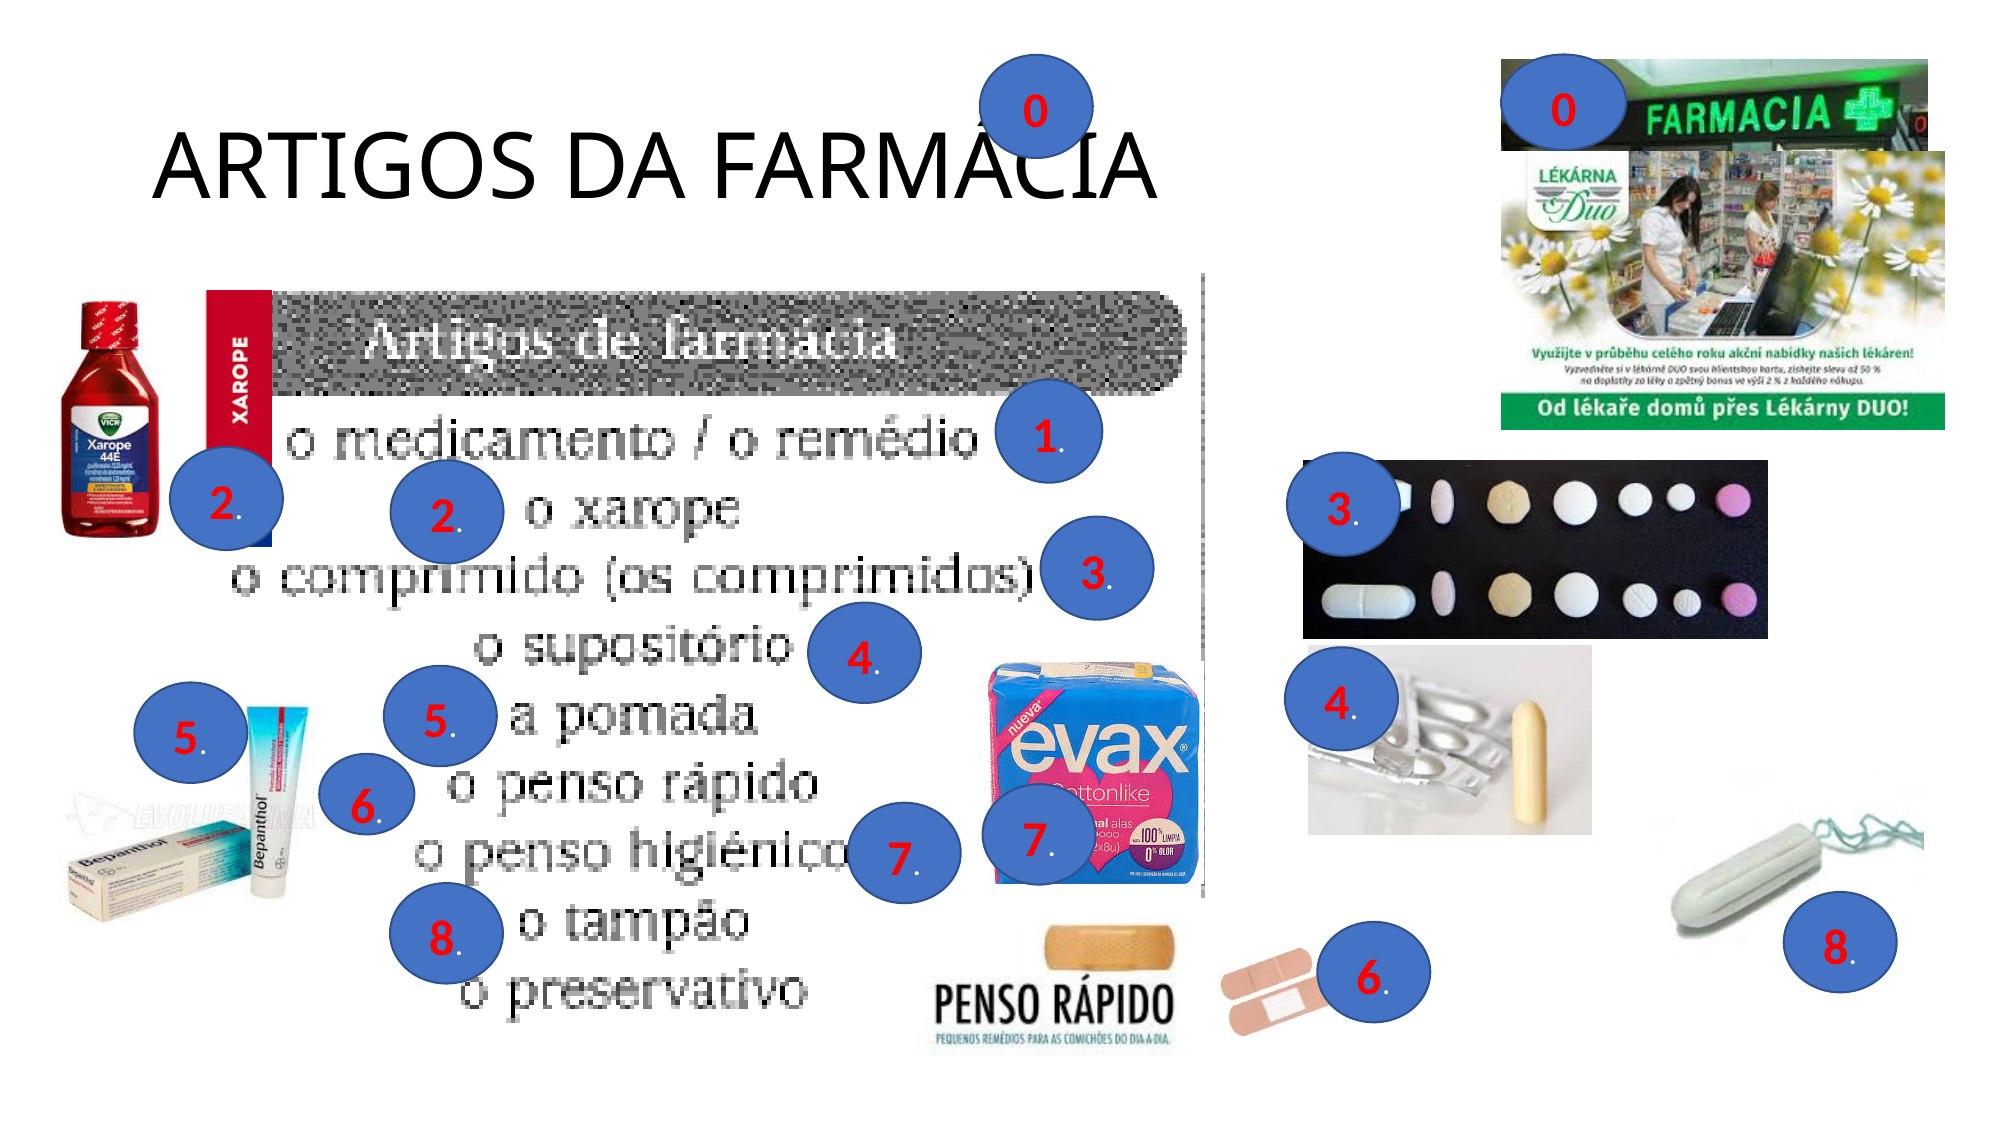

0
0
# ARTIGOS DA FARMÁCIA
1.
2.
3.
2.
3.
4.
4.
5.
5.
6.
7.
7.
8.
8.
6.